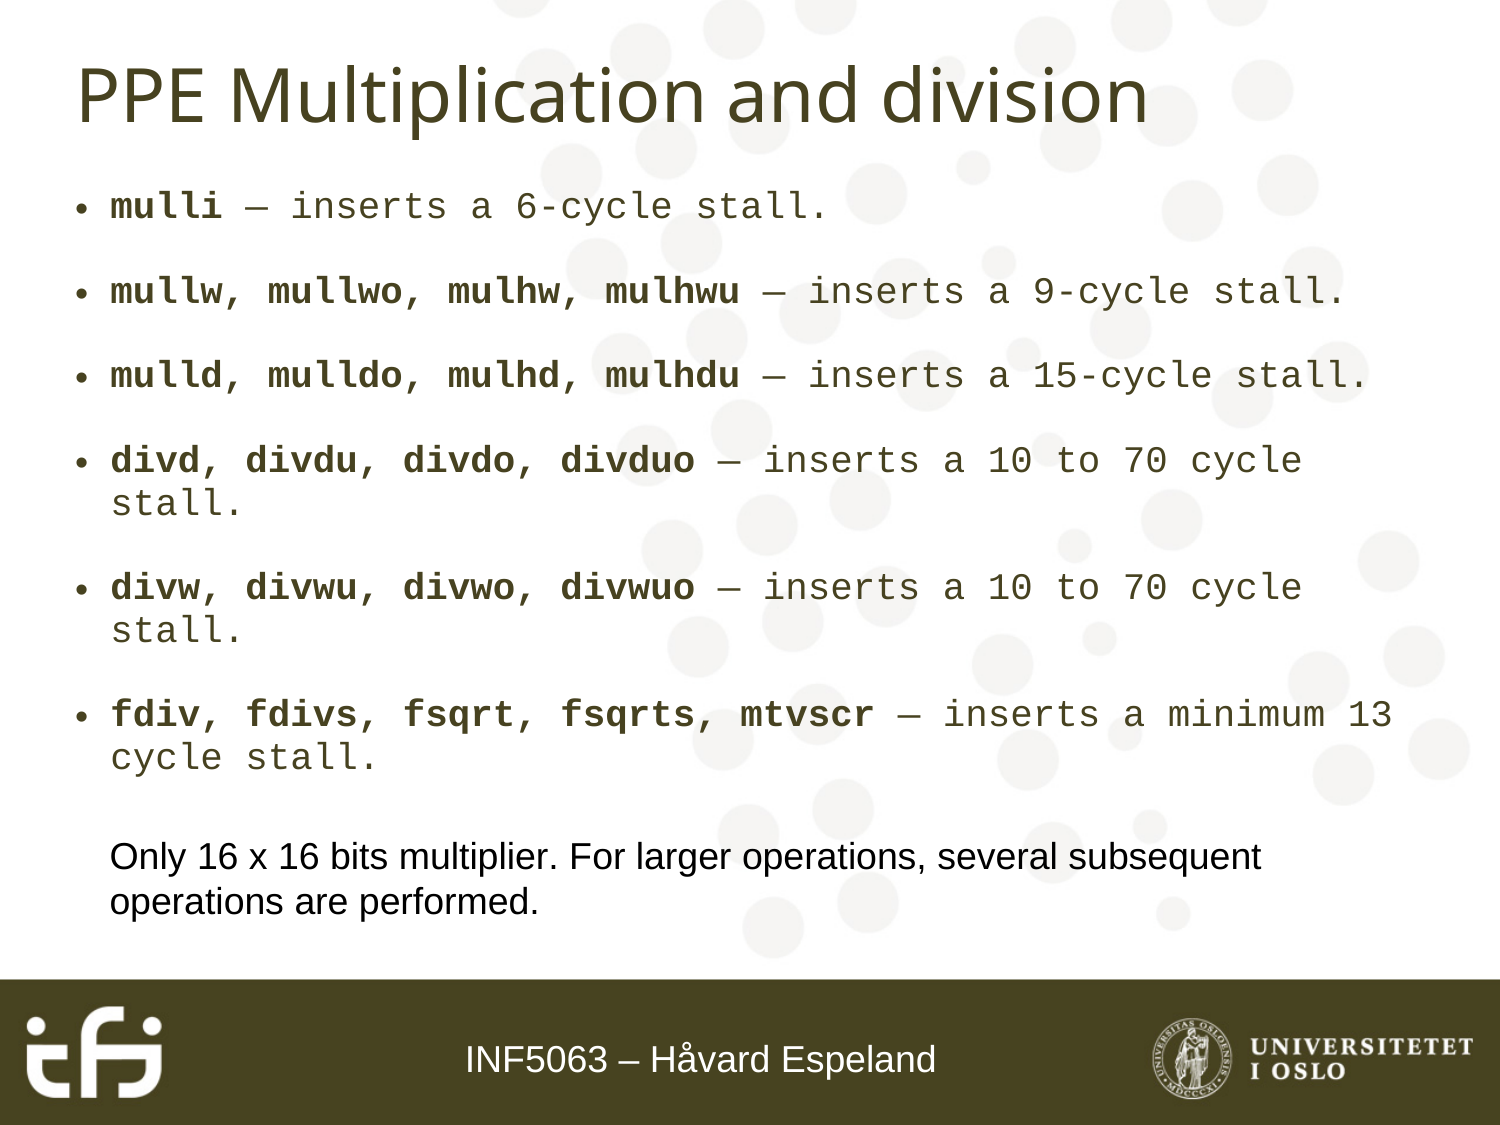

# PPE Multiplication and division
mulli — inserts a 6-cycle stall.
mullw, mullwo, mulhw, mulhwu — inserts a 9-cycle stall.
mulld, mulldo, mulhd, mulhdu — inserts a 15-cycle stall.
divd, divdu, divdo, divduo — inserts a 10 to 70 cycle stall.
divw, divwu, divwo, divwuo — inserts a 10 to 70 cycle stall.
fdiv, fdivs, fsqrt, fsqrts, mtvscr — inserts a minimum 13 cycle stall.
Only 16 x 16 bits multiplier. For larger operations, several subsequent operations are performed.